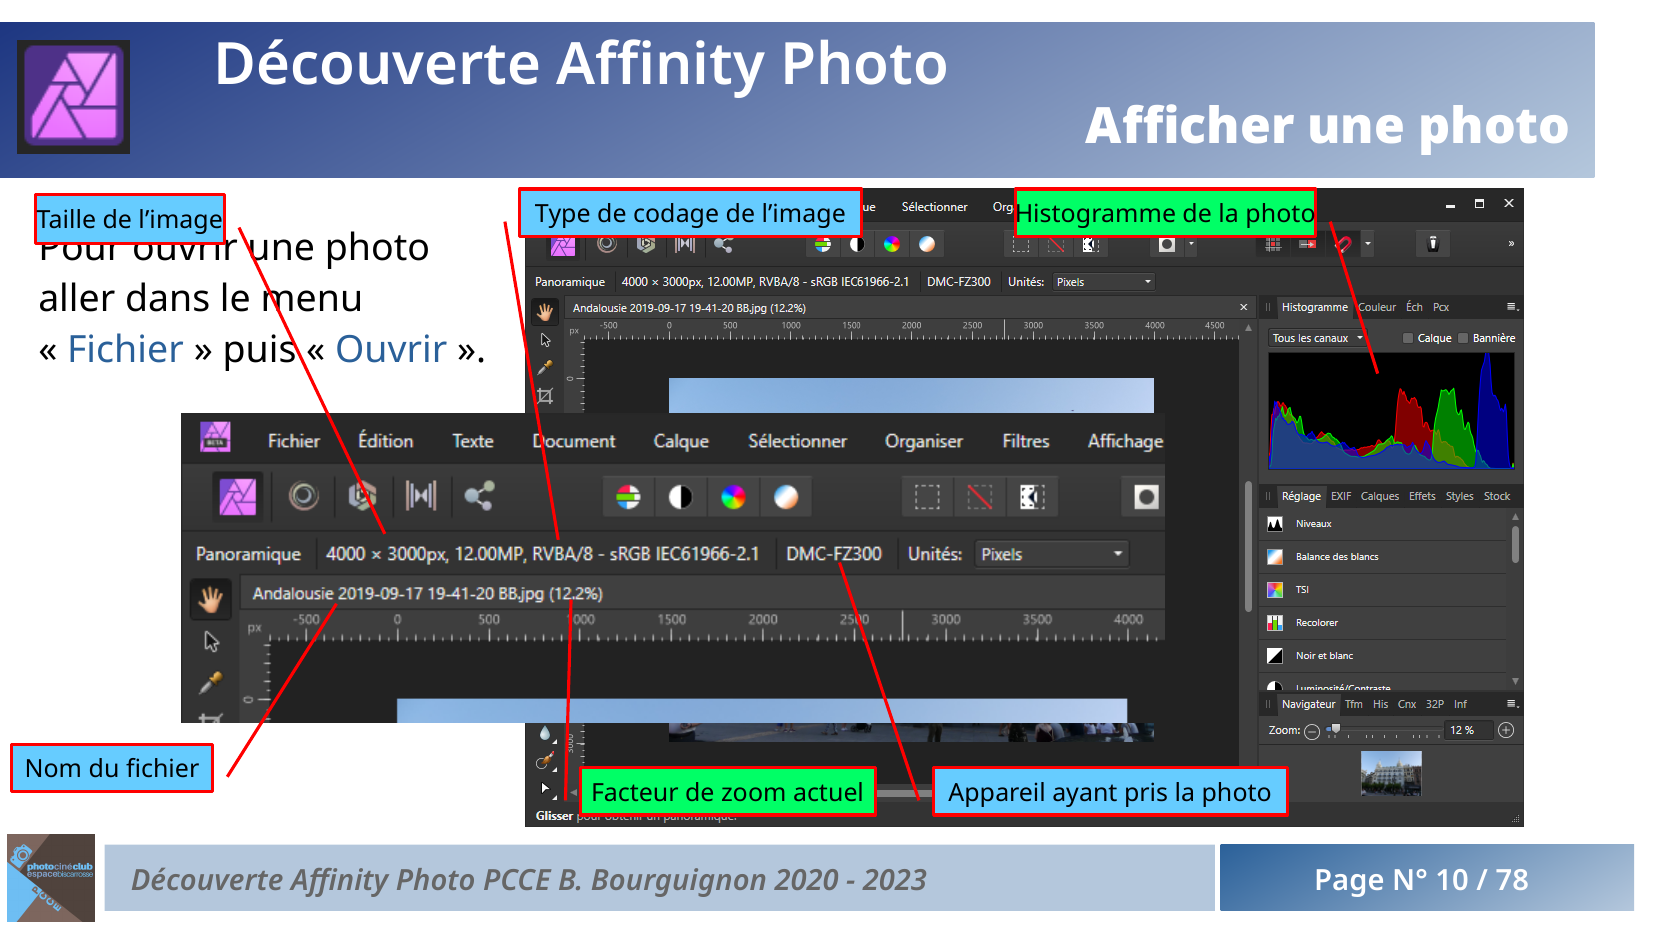

# Afficher une photo
Type de codage de l’image
Histogramme de la photo
Taille de l’image
Pour ouvrir une photo aller dans le menu « Fichier » puis « Ouvrir ».
Nom du fichier
Facteur de zoom actuel
Appareil ayant pris la photo